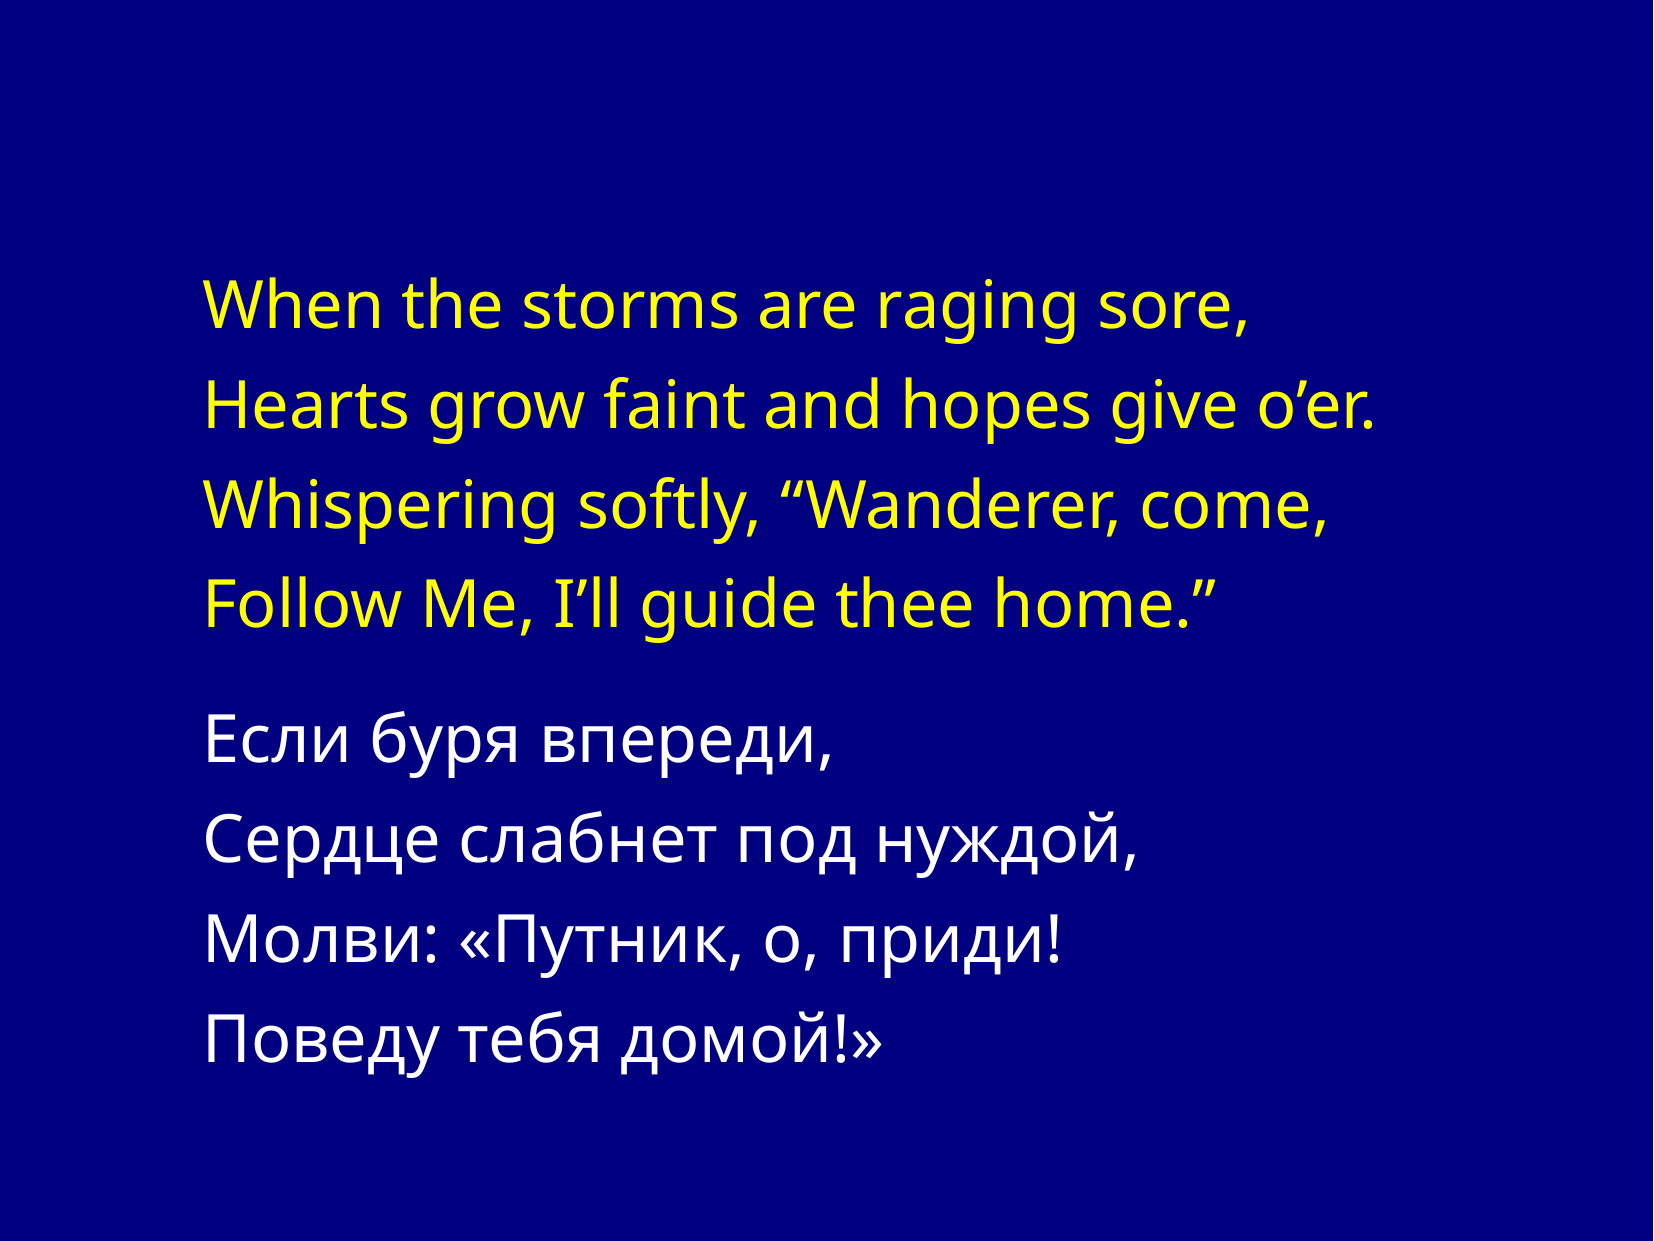

When the storms are raging sore,
	Hearts grow faint and hopes give o’er.
	Whispering softly, “Wanderer, come,
	Follow Me, I’ll guide thee home.”
	Если буря впереди,
	Сердце слабнет под нуждой,
	Молви: «Путник, о, приди!
	Поведу тебя домой!»